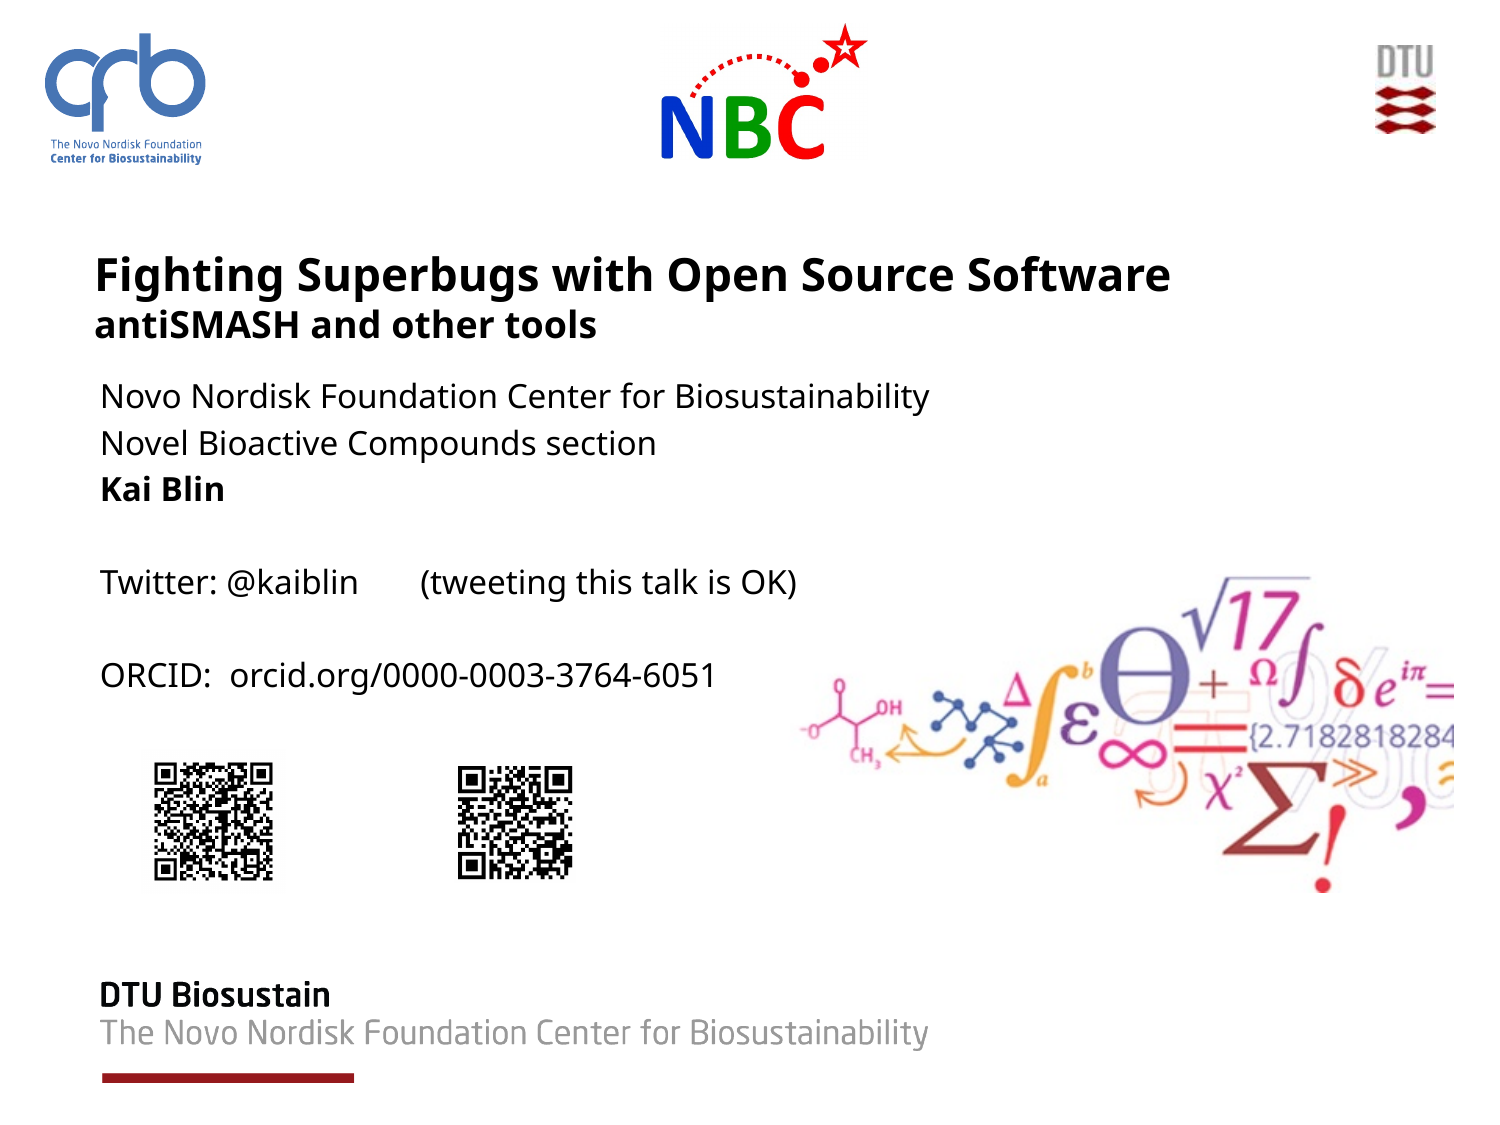

# Fighting Superbugs with Open Source Software antiSMASH and other tools
Novo Nordisk Foundation Center for Biosustainability
Novel Bioactive Compounds section
Kai Blin
Twitter: @kaiblin (tweeting this talk is OK)
ORCID: orcid.org/0000-0003-3764-6051